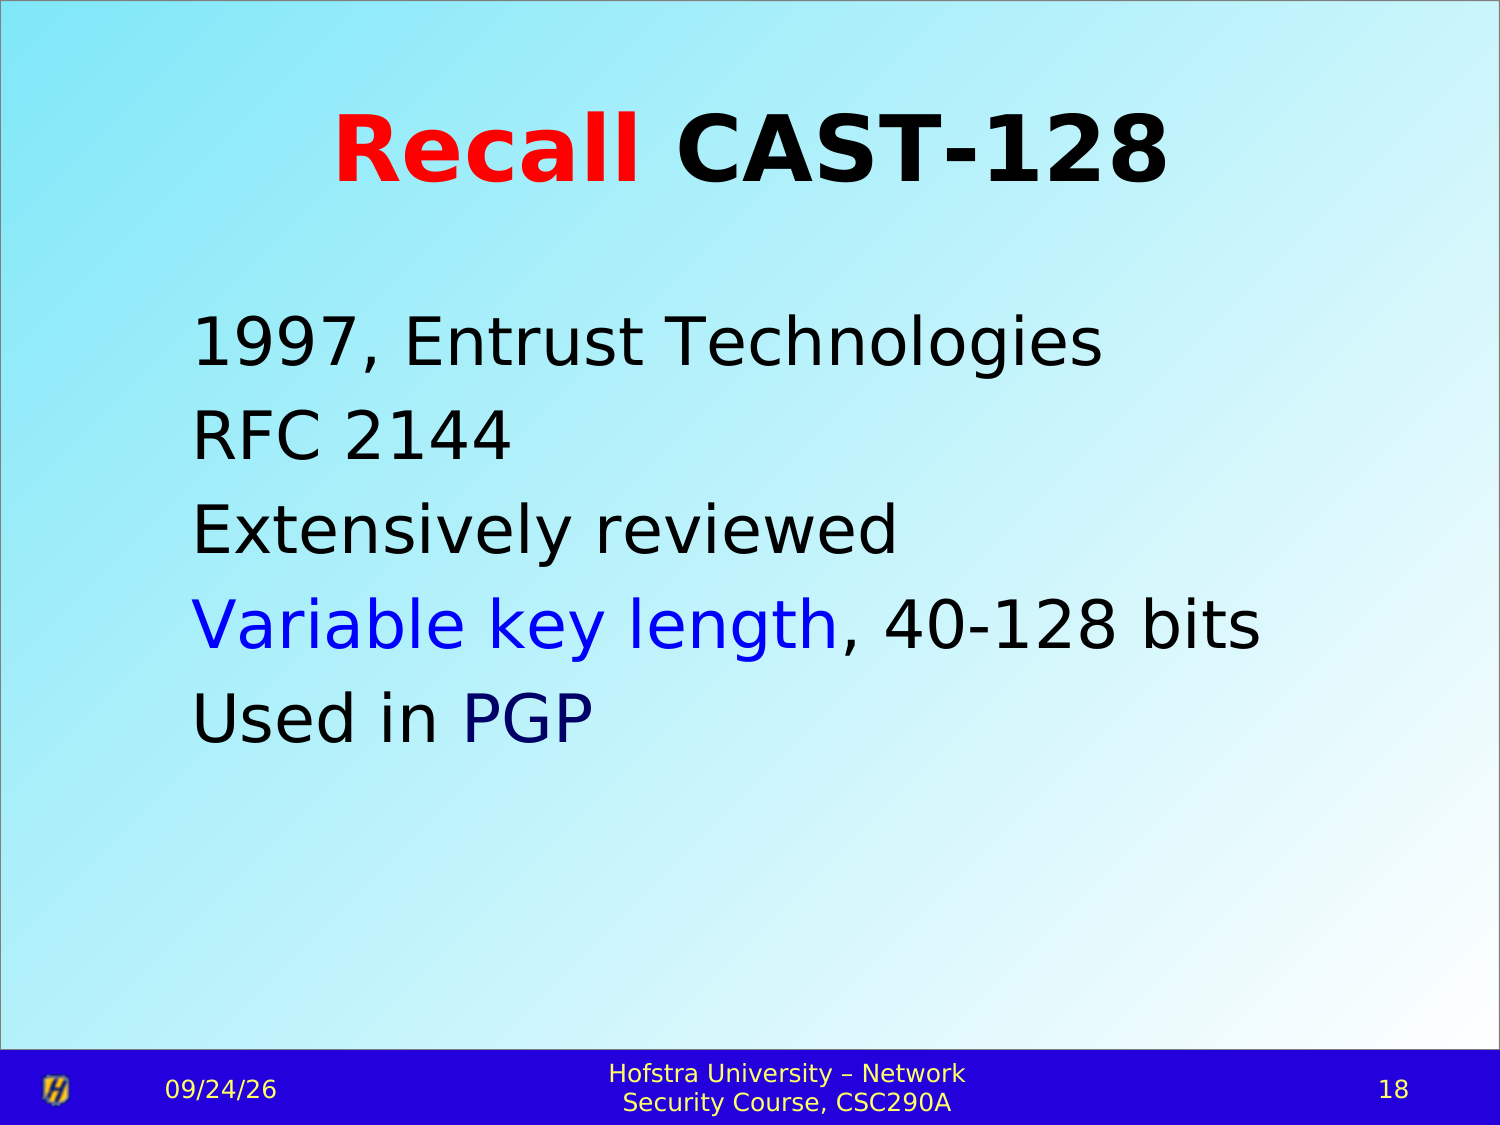

# Recall CAST-128
1997, Entrust Technologies
RFC 2144
Extensively reviewed
Variable key length, 40-128 bits
Used in PGP
18